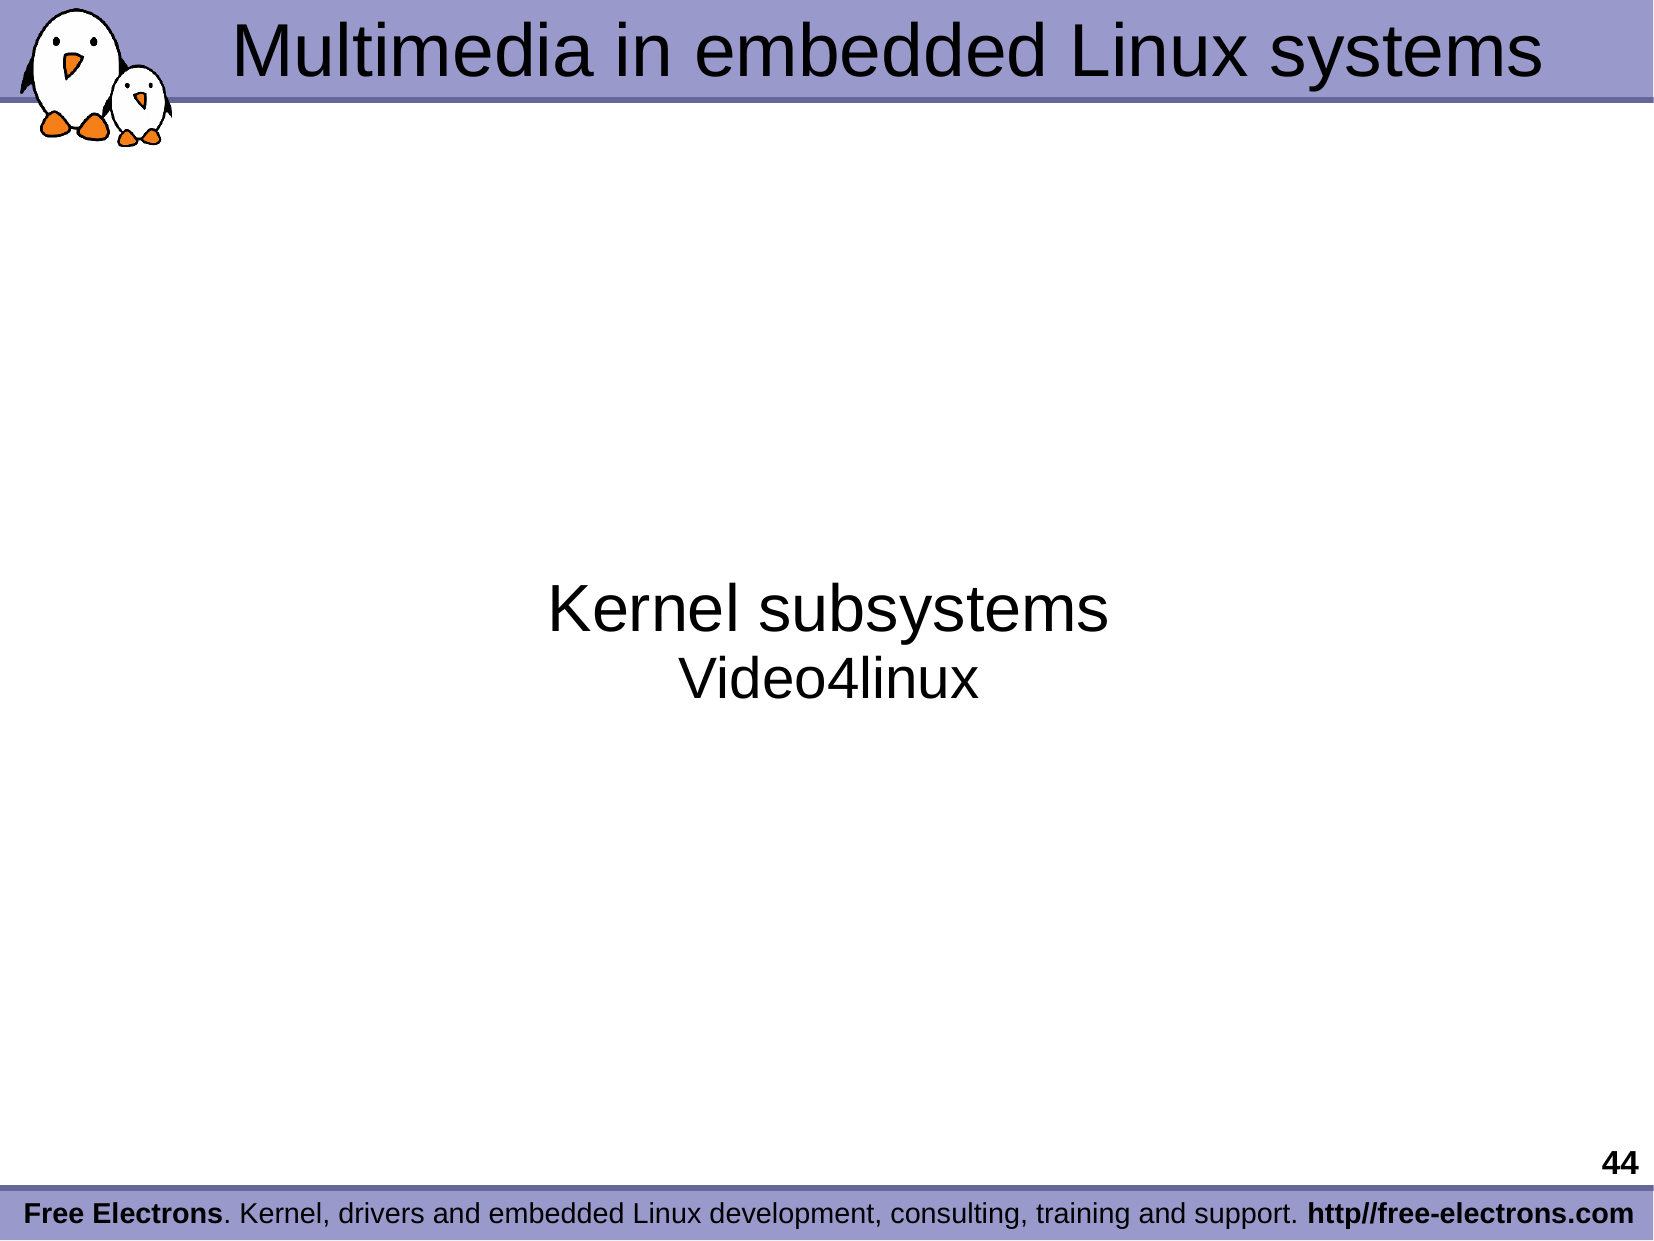

# Multimedia in embedded Linux systems
Kernel subsystems
Video4linux